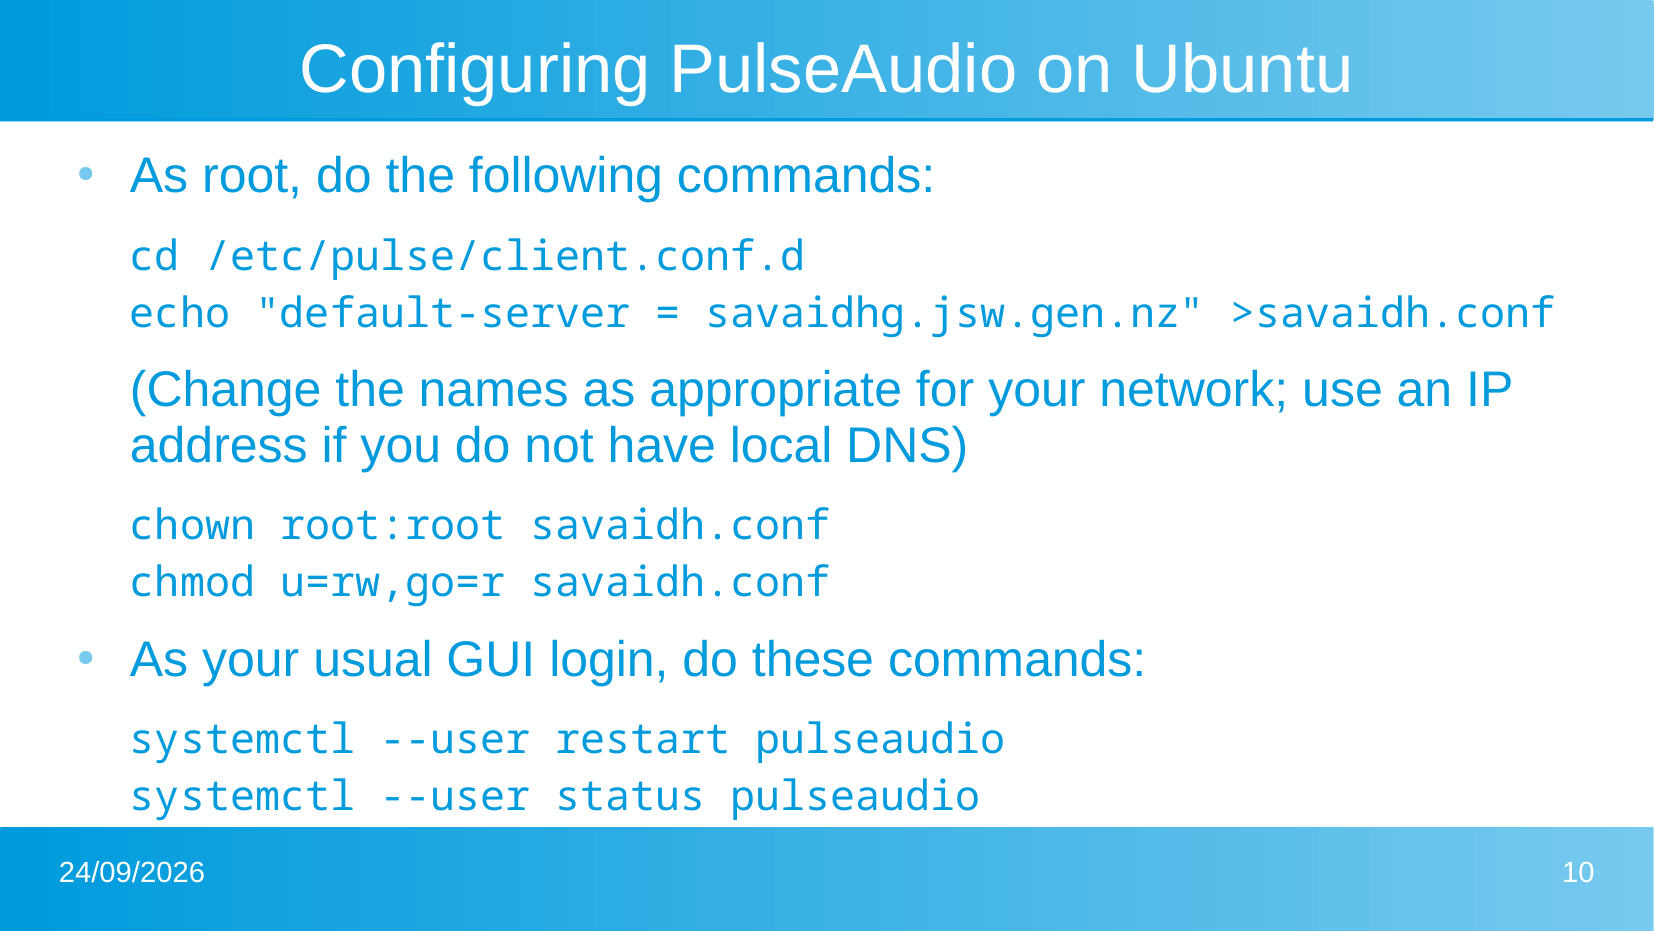

# Configuring PulseAudio on Ubuntu
As root, do the following commands:
cd /etc/pulse/client.conf.d
echo "default-server = savaidhg.jsw.gen.nz" >savaidh.conf
(Change the names as appropriate for your network; use an IP address if you do not have local DNS)
chown root:root savaidh.conf
chmod u=rw,go=r savaidh.conf
As your usual GUI login, do these commands:
systemctl --user restart pulseaudio
systemctl --user status pulseaudio
10